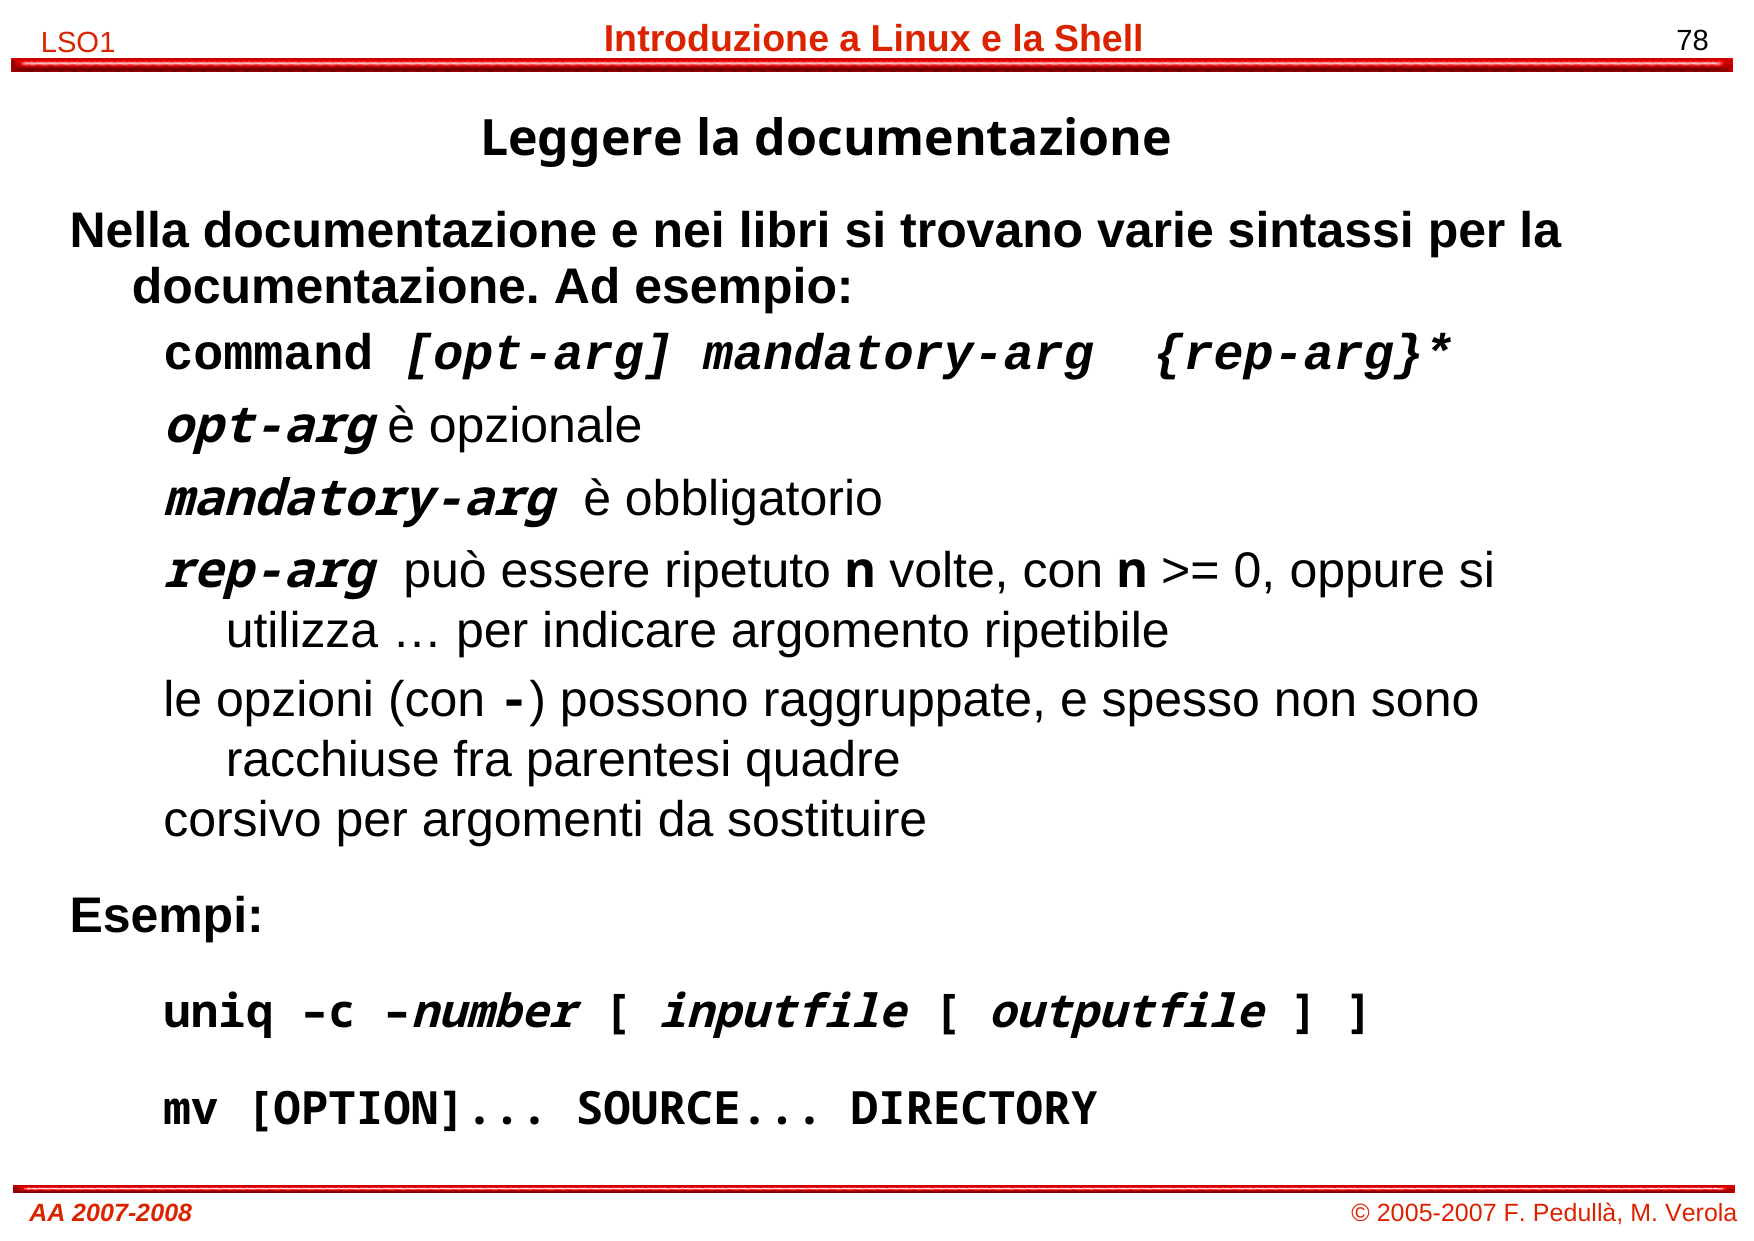

# Leggere la documentazione
Nella documentazione e nei libri si trovano varie sintassi per la documentazione. Ad esempio:
command [opt-arg] mandatory-arg {rep-arg}*
opt-arg è opzionale
mandatory-arg è obbligatorio
rep-arg può essere ripetuto n volte, con n >= 0, oppure si utilizza … per indicare argomento ripetibile
le opzioni (con -) possono raggruppate, e spesso non sono racchiuse fra parentesi quadre
corsivo per argomenti da sostituire
Esempi:
uniq –c –number [ inputfile [ outputfile ] ]
mv [OPTION]... SOURCE... DIRECTORY